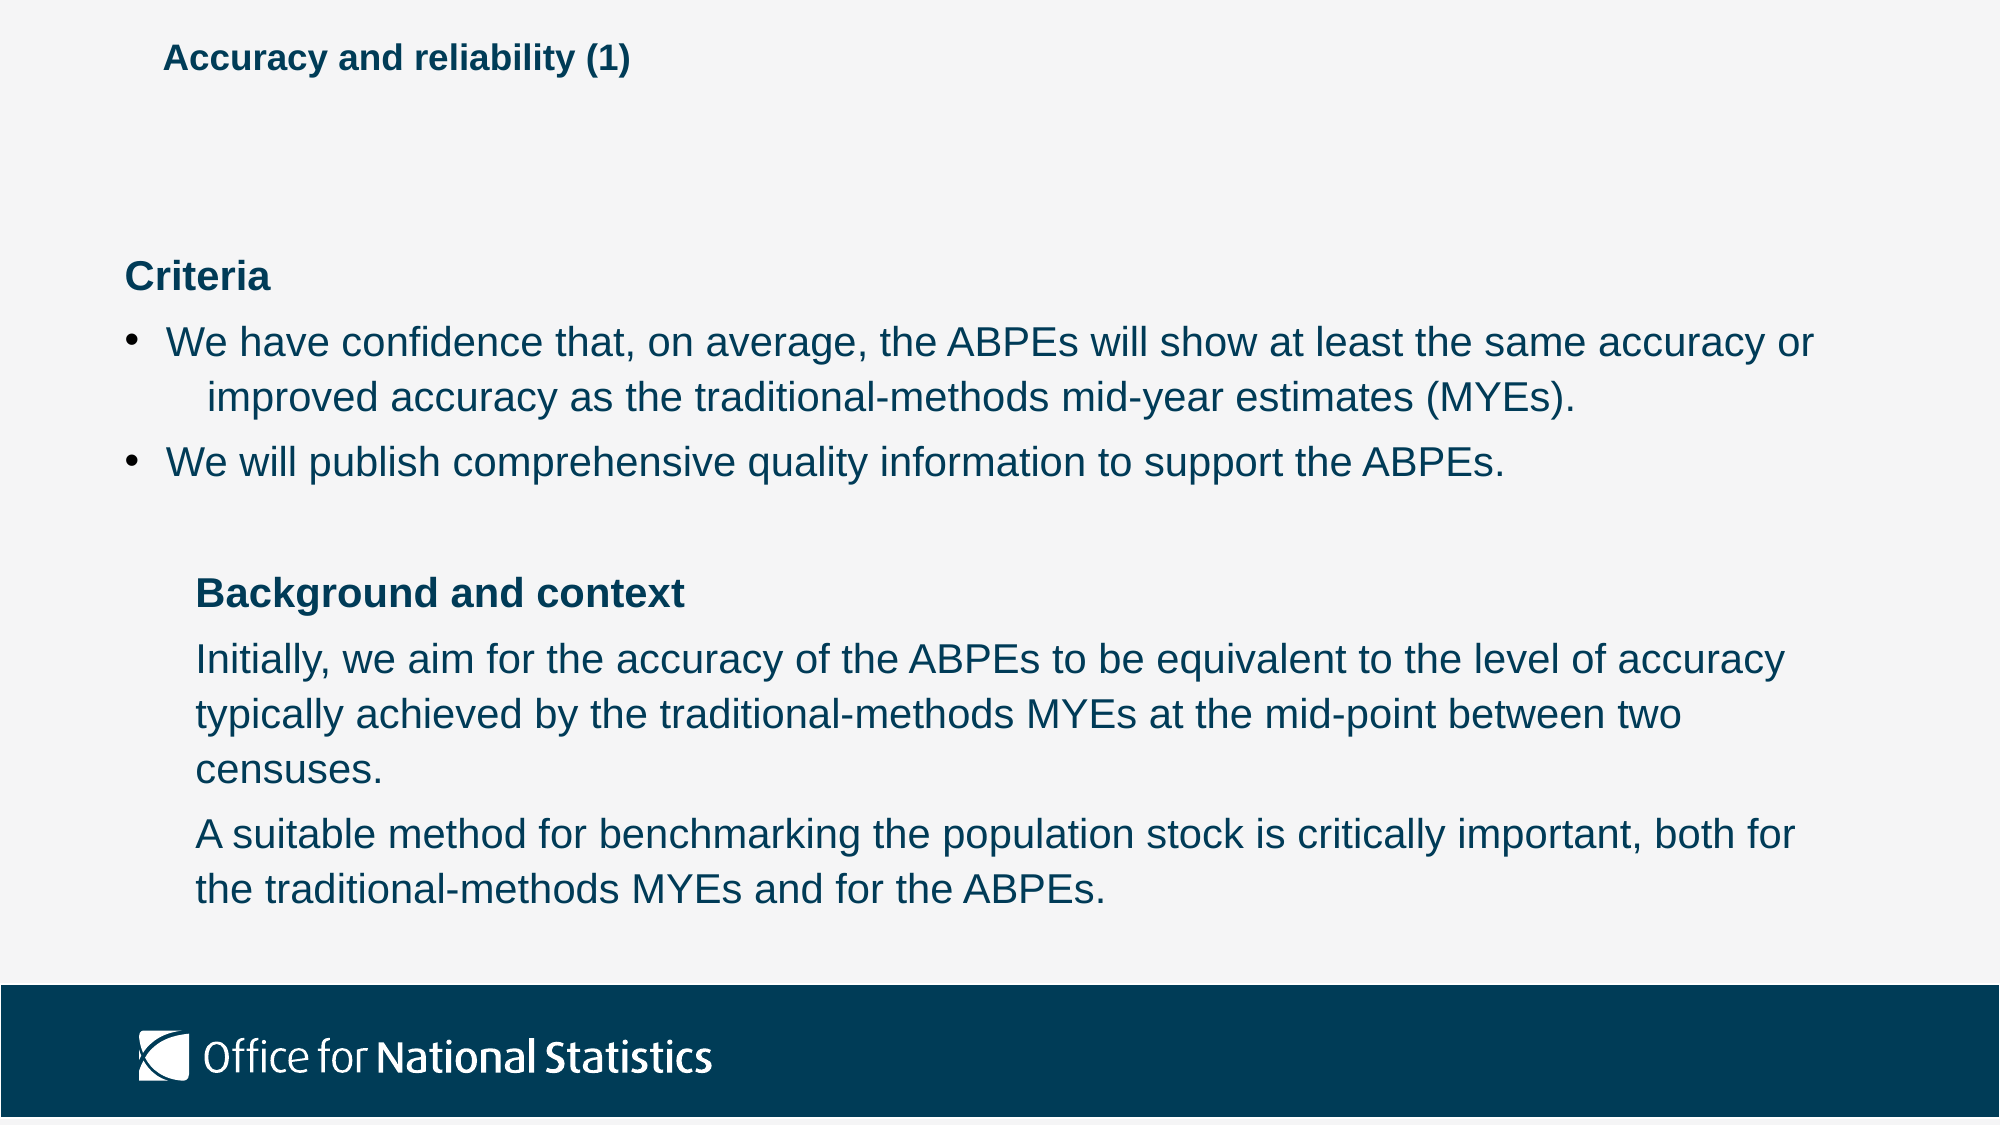

# Accuracy and reliability (1)
Criteria
We have confidence that, on average, the ABPEs will show at least the same accuracy or improved accuracy as the traditional-methods mid-year estimates (MYEs).
We will publish comprehensive quality information to support the ABPEs.
Background and context
Initially, we aim for the accuracy of the ABPEs to be equivalent to the level of accuracy typically achieved by the traditional-methods MYEs at the mid-point between two censuses.
A suitable method for benchmarking the population stock is critically important, both for the traditional-methods MYEs and for the ABPEs.